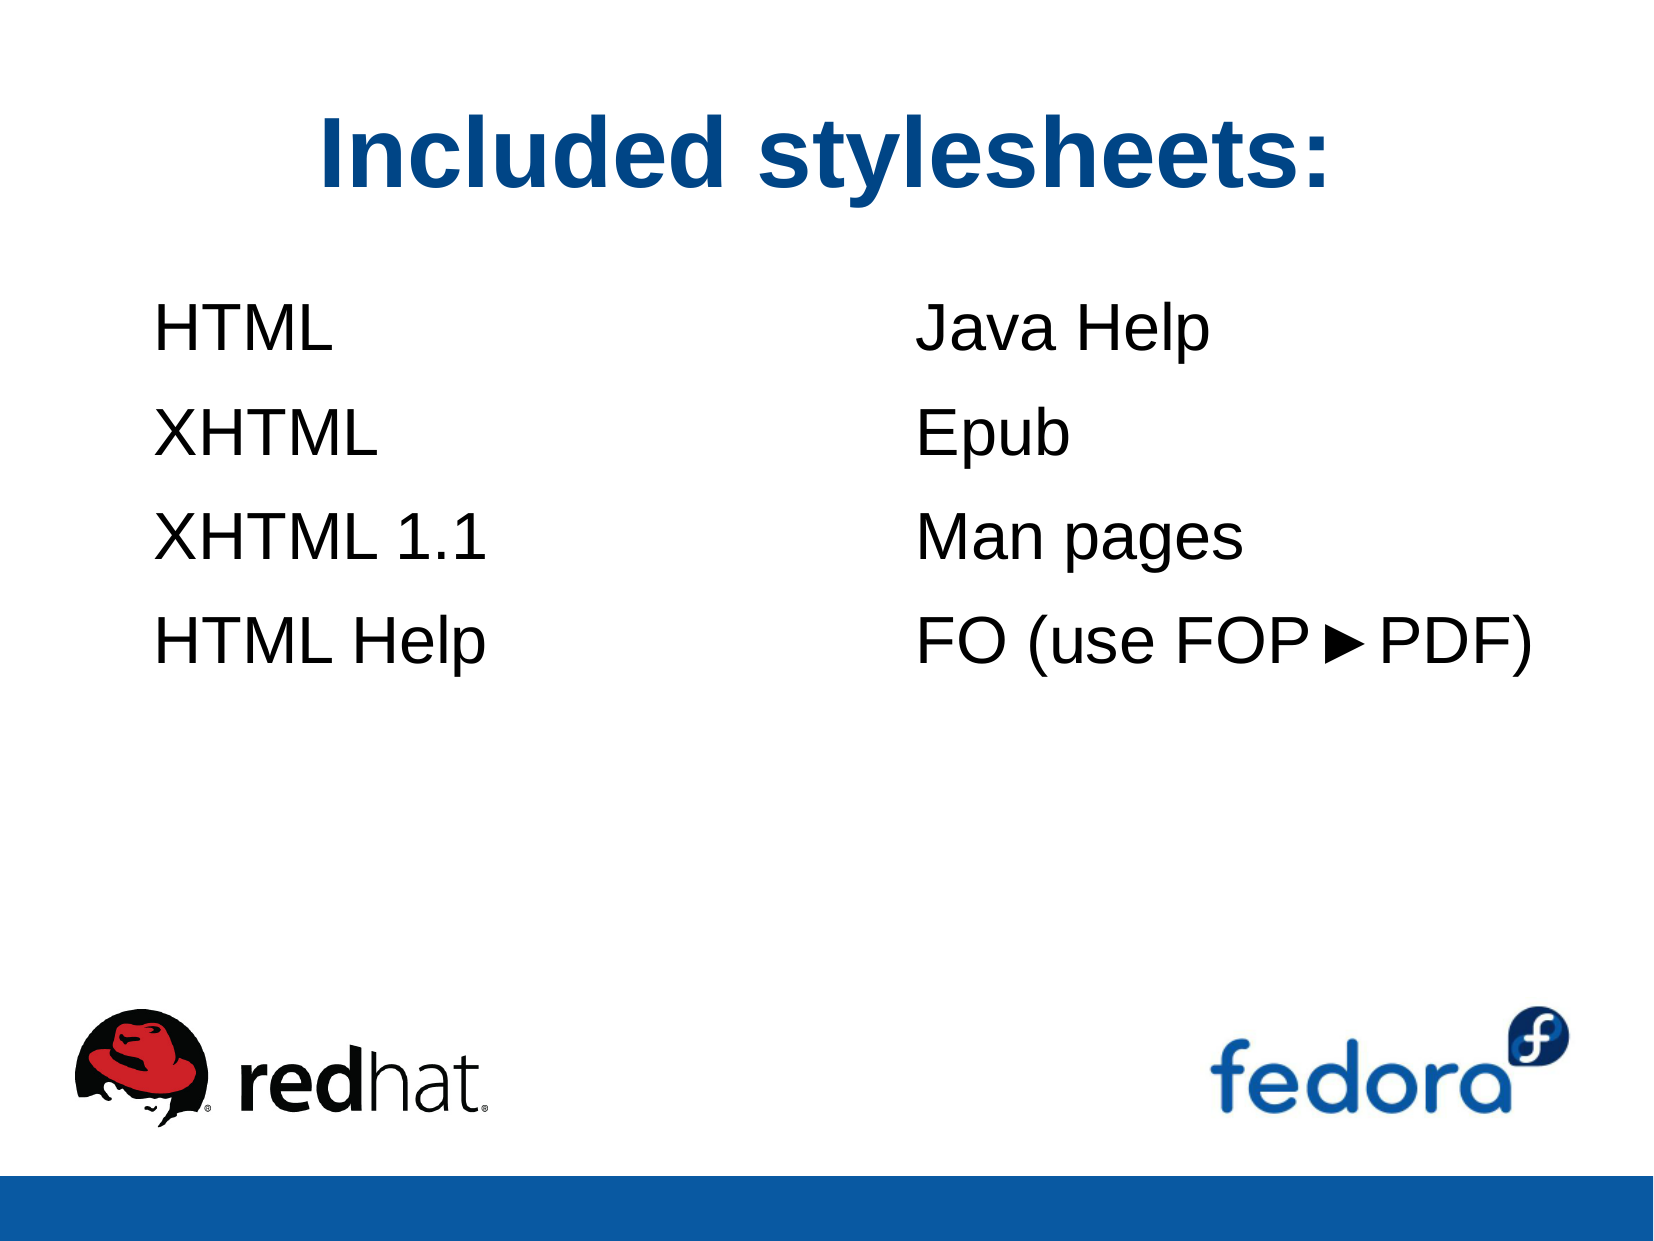

# Included stylesheets:
HTML
XHTML
XHTML 1.1
HTML Help
Java Help
Epub
Man pages
FO (use FOP►PDF)